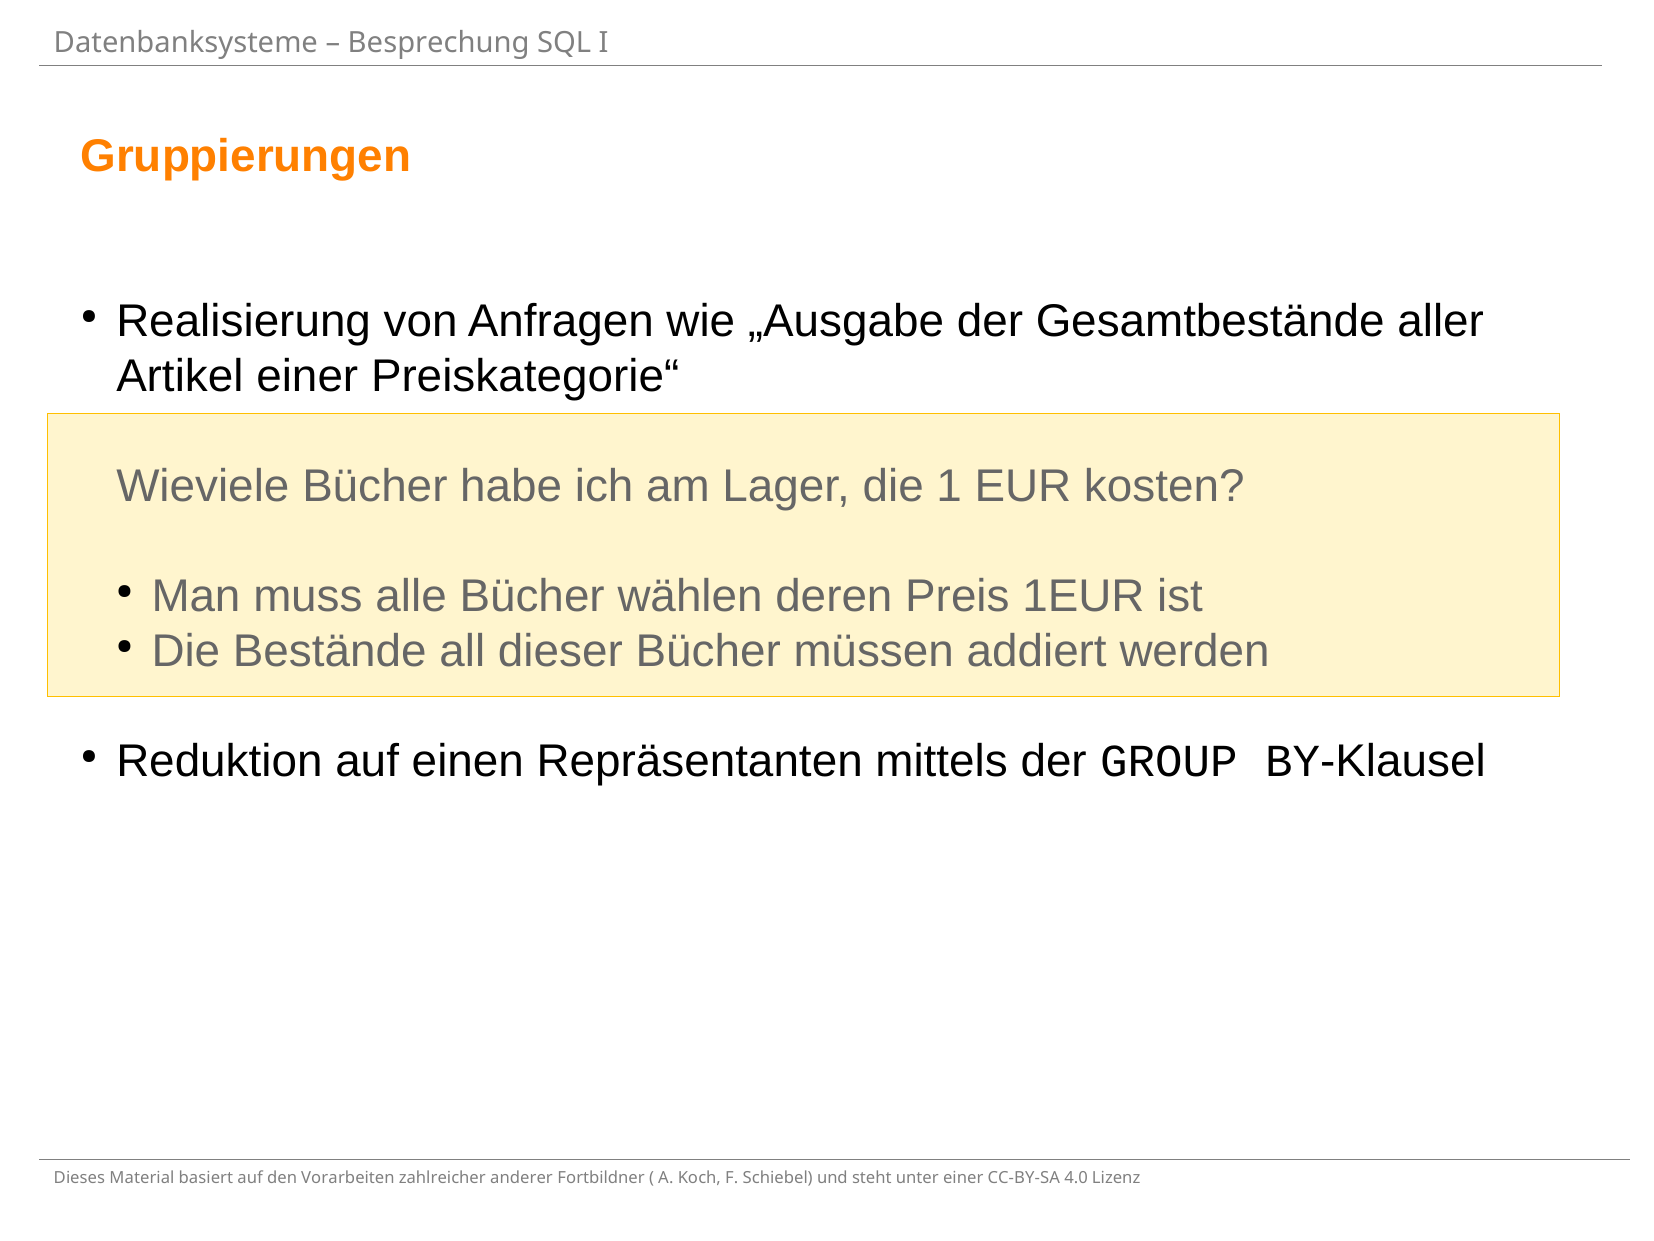

Datenbanksysteme – Besprechung SQL I
Gruppierungen
Realisierung von Anfragen wie „Ausgabe der Gesamtbestände aller Artikel einer Preiskategorie“
Wieviele Bücher habe ich am Lager, die 1 EUR kosten?
Man muss alle Bücher wählen deren Preis 1EUR ist
Die Bestände all dieser Bücher müssen addiert werden
Reduktion auf einen Repräsentanten mittels der GROUP BY-Klausel